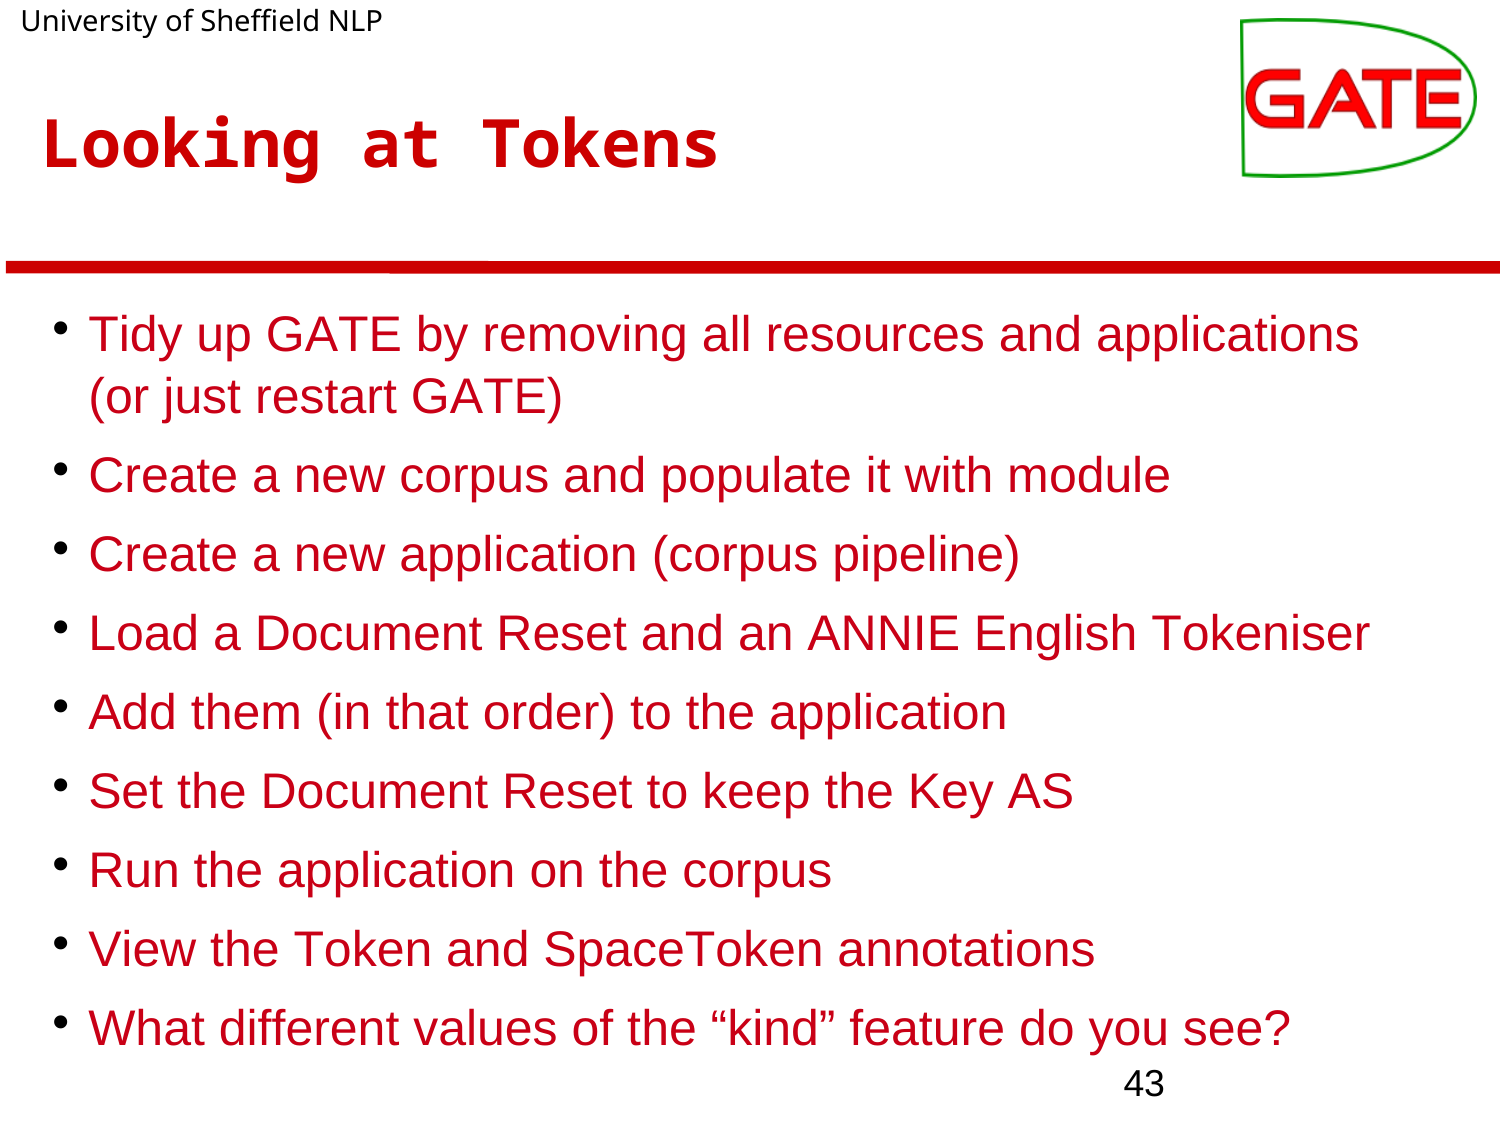

# Looking at Tokens
Tidy up GATE by removing all resources and applications (or just restart GATE)
Create a new corpus and populate it with module
Create a new application (corpus pipeline)
Load a Document Reset and an ANNIE English Tokeniser
Add them (in that order) to the application
Set the Document Reset to keep the Key AS
Run the application on the corpus
View the Token and SpaceToken annotations
What different values of the “kind” feature do you see?
43